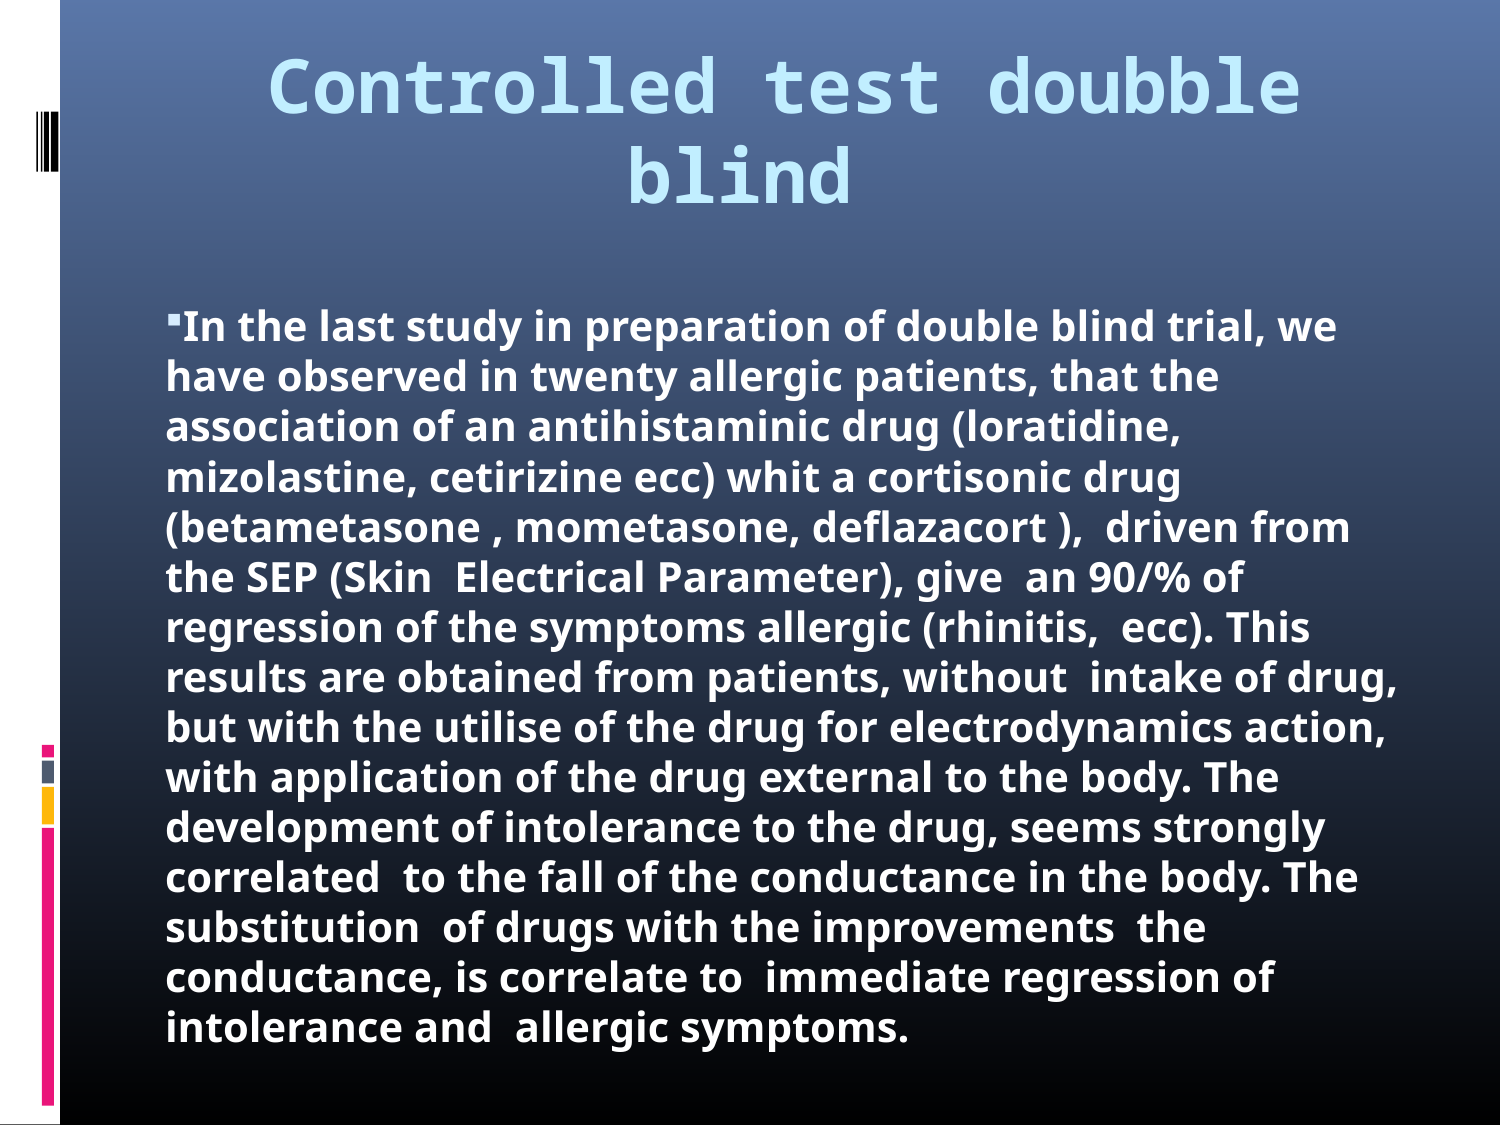

Controlled test doubble blind
In the last study in preparation of double blind trial, we have observed in twenty allergic patients, that the association of an antihistaminic drug (loratidine, mizolastine, cetirizine ecc) whit a cortisonic drug (betametasone , mometasone, deflazacort ), driven from the SEP (Skin Electrical Parameter), give an 90/% of regression of the symptoms allergic (rhinitis, ecc). This results are obtained from patients, without intake of drug, but with the utilise of the drug for electrodynamics action, with application of the drug external to the body. The development of intolerance to the drug, seems strongly correlated to the fall of the conductance in the body. The substitution of drugs with the improvements the conductance, is correlate to immediate regression of intolerance and allergic symptoms.